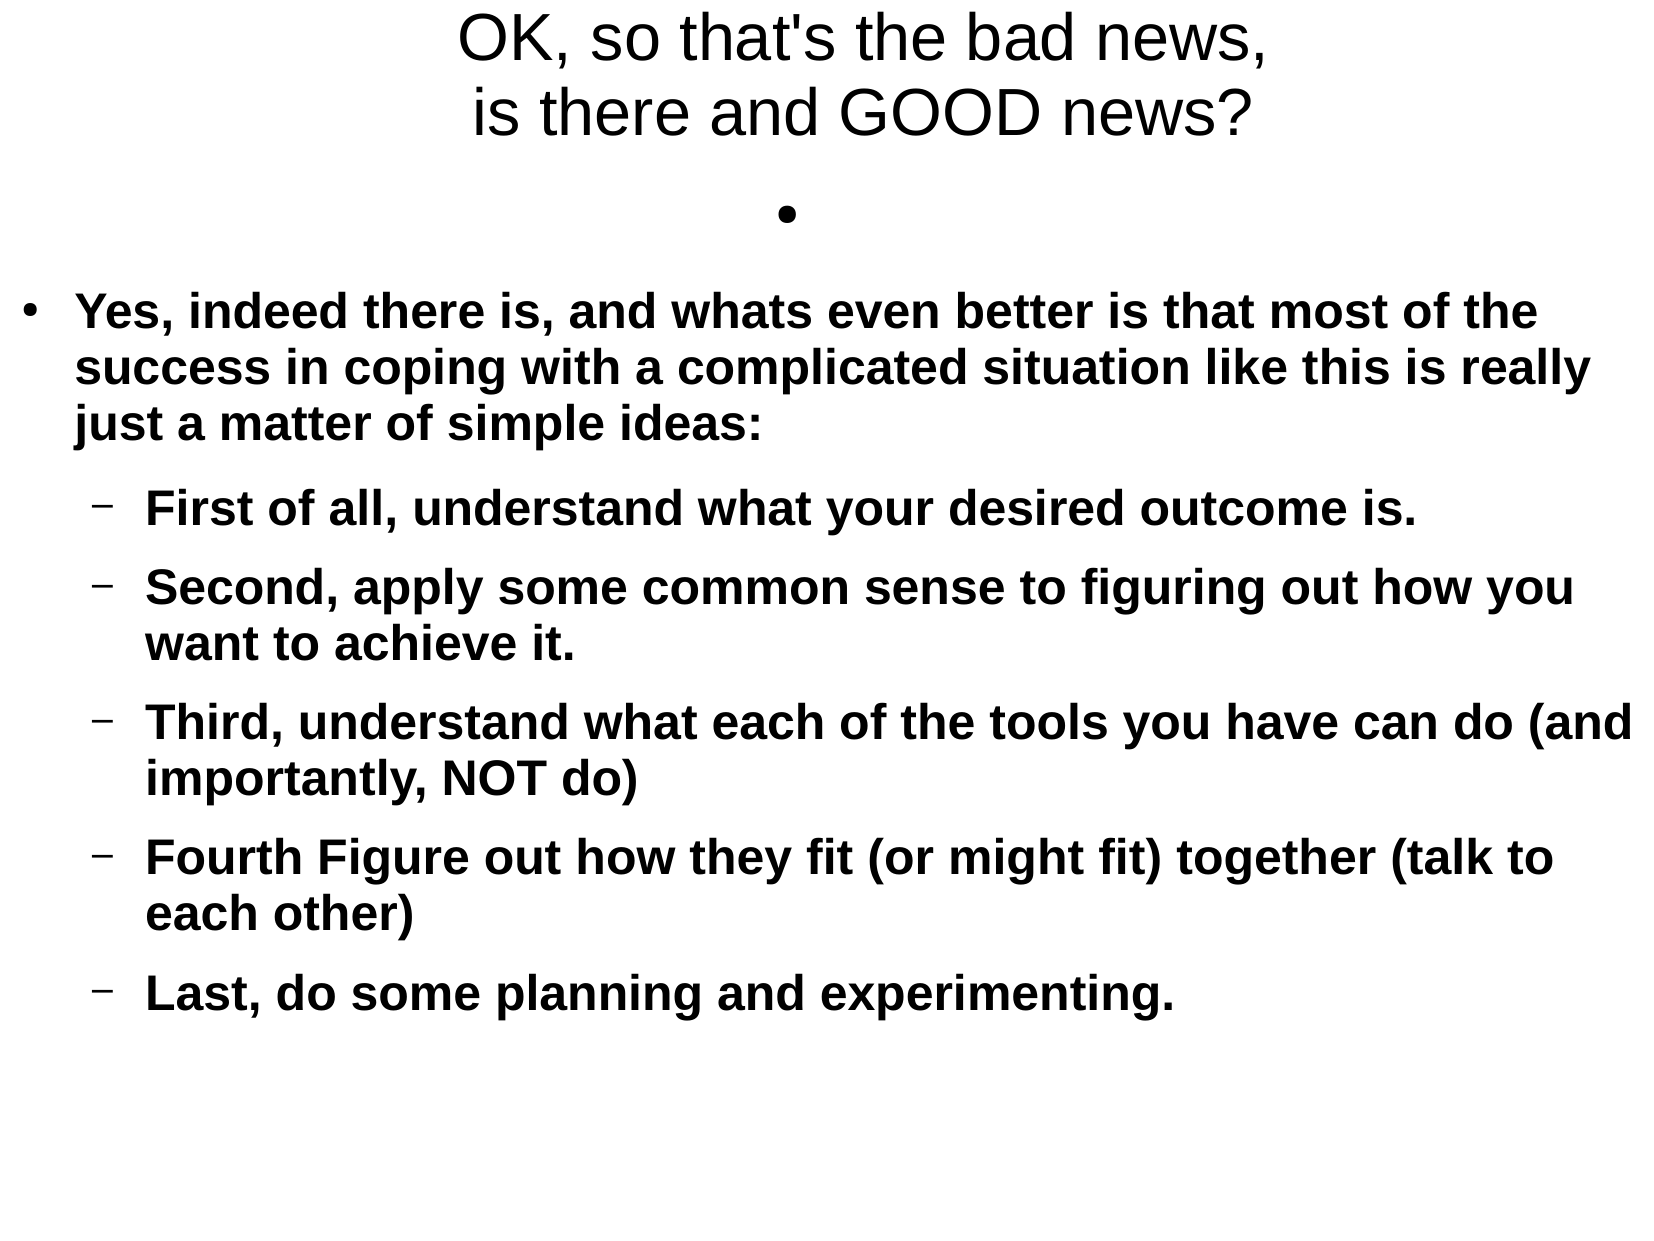

# OK, so that's the bad news, is there and GOOD news?
Yes, indeed there is, and whats even better is that most of the success in coping with a complicated situation like this is really just a matter of simple ideas:
First of all, understand what your desired outcome is.
Second, apply some common sense to figuring out how you want to achieve it.
Third, understand what each of the tools you have can do (and importantly, NOT do)
Fourth Figure out how they fit (or might fit) together (talk to each other)
Last, do some planning and experimenting.